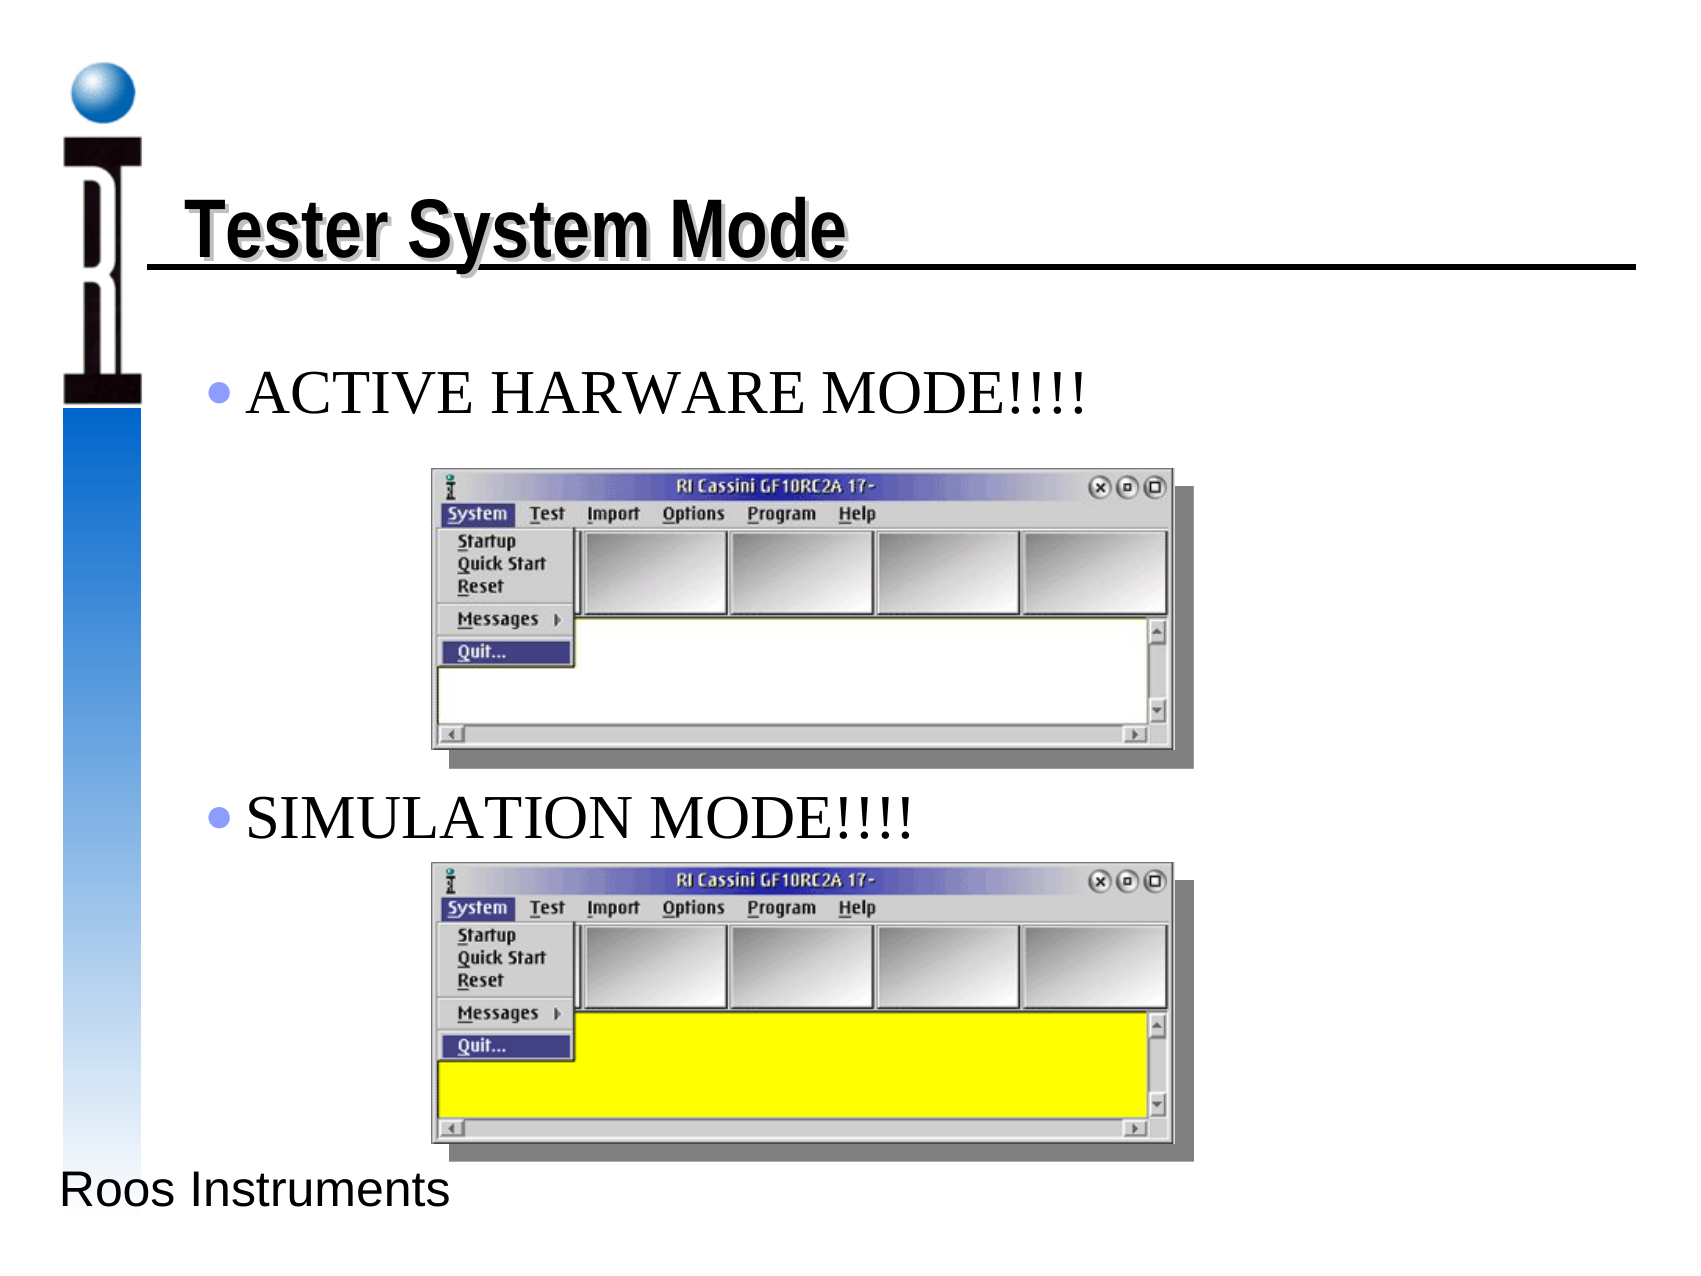

Tester System Mode
ACTIVE HARWARE MODE!!!!
SIMULATION MODE!!!!